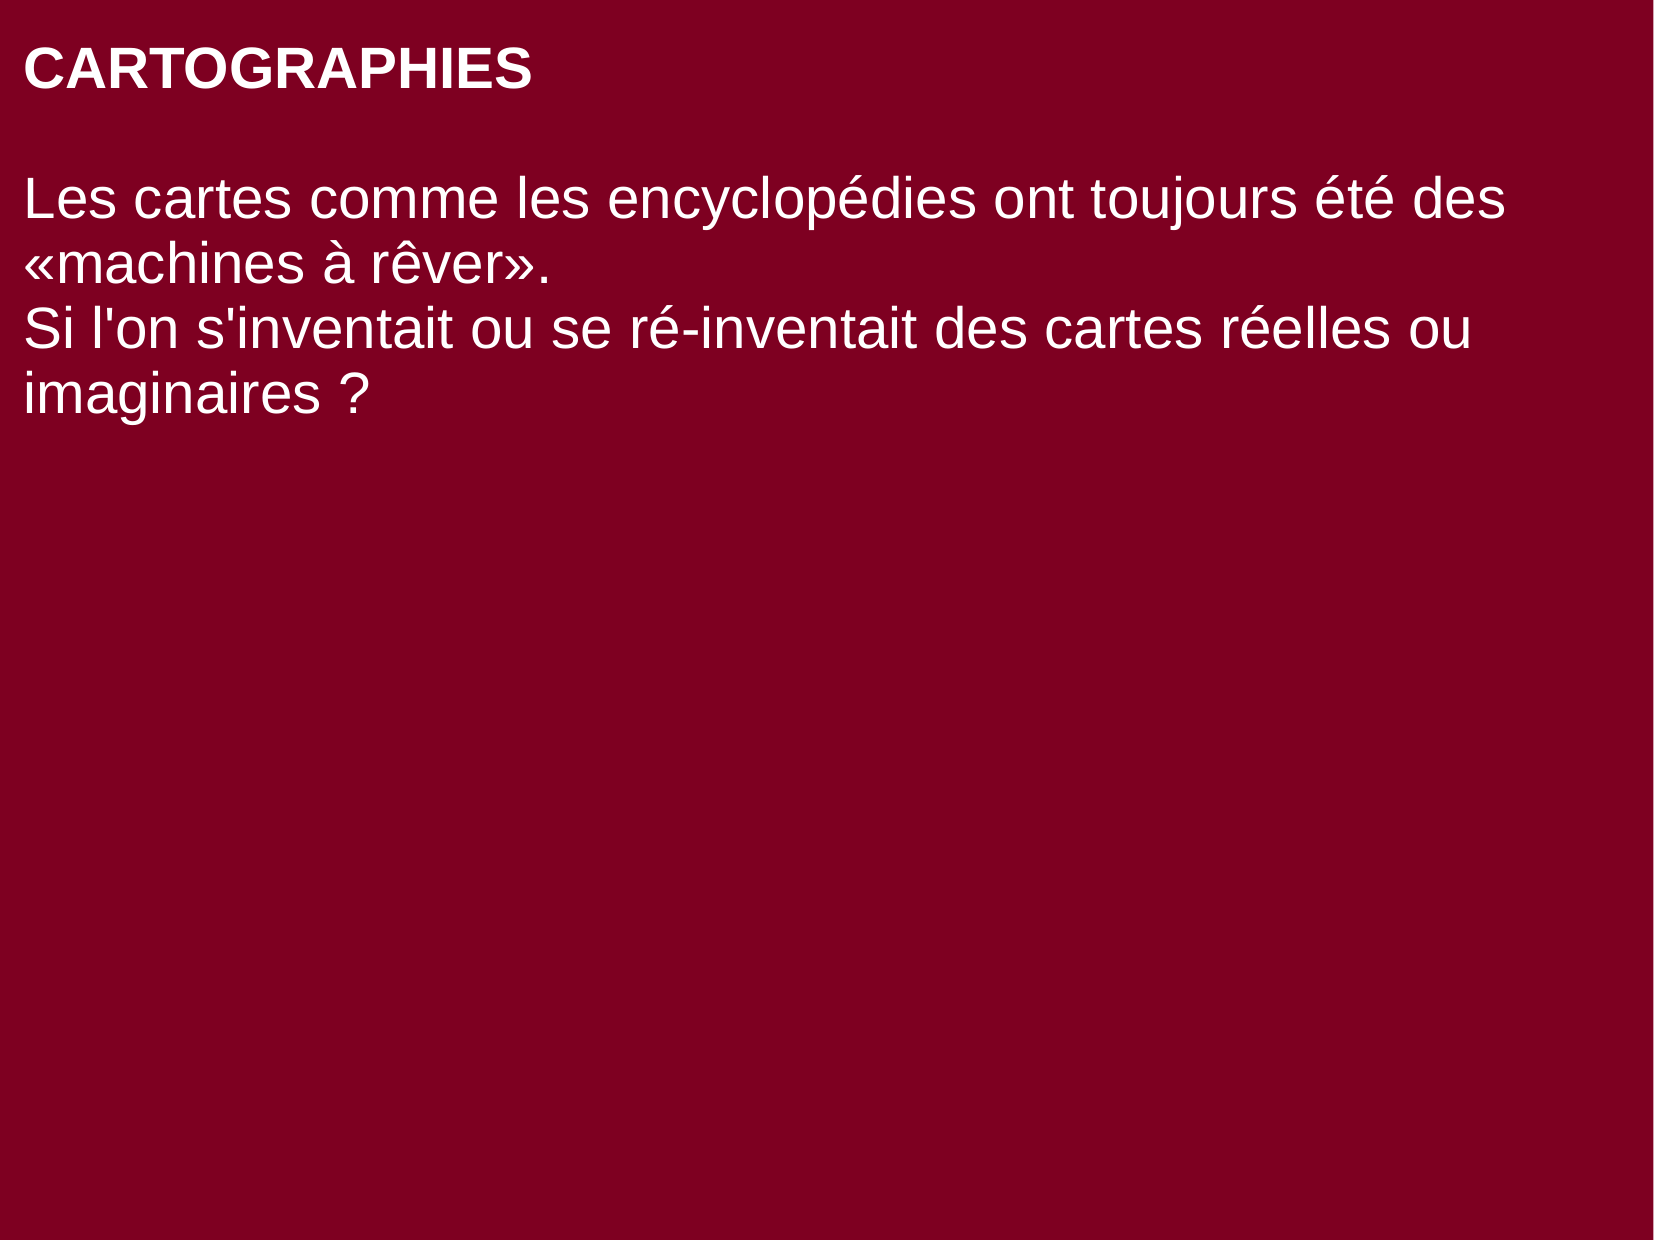

# CARTOGRAPHIES Les cartes comme les encyclopédies ont toujours été des «machines à rêver». Si l'on s'inventait ou se ré-inventait des cartes réelles ou imaginaires ?